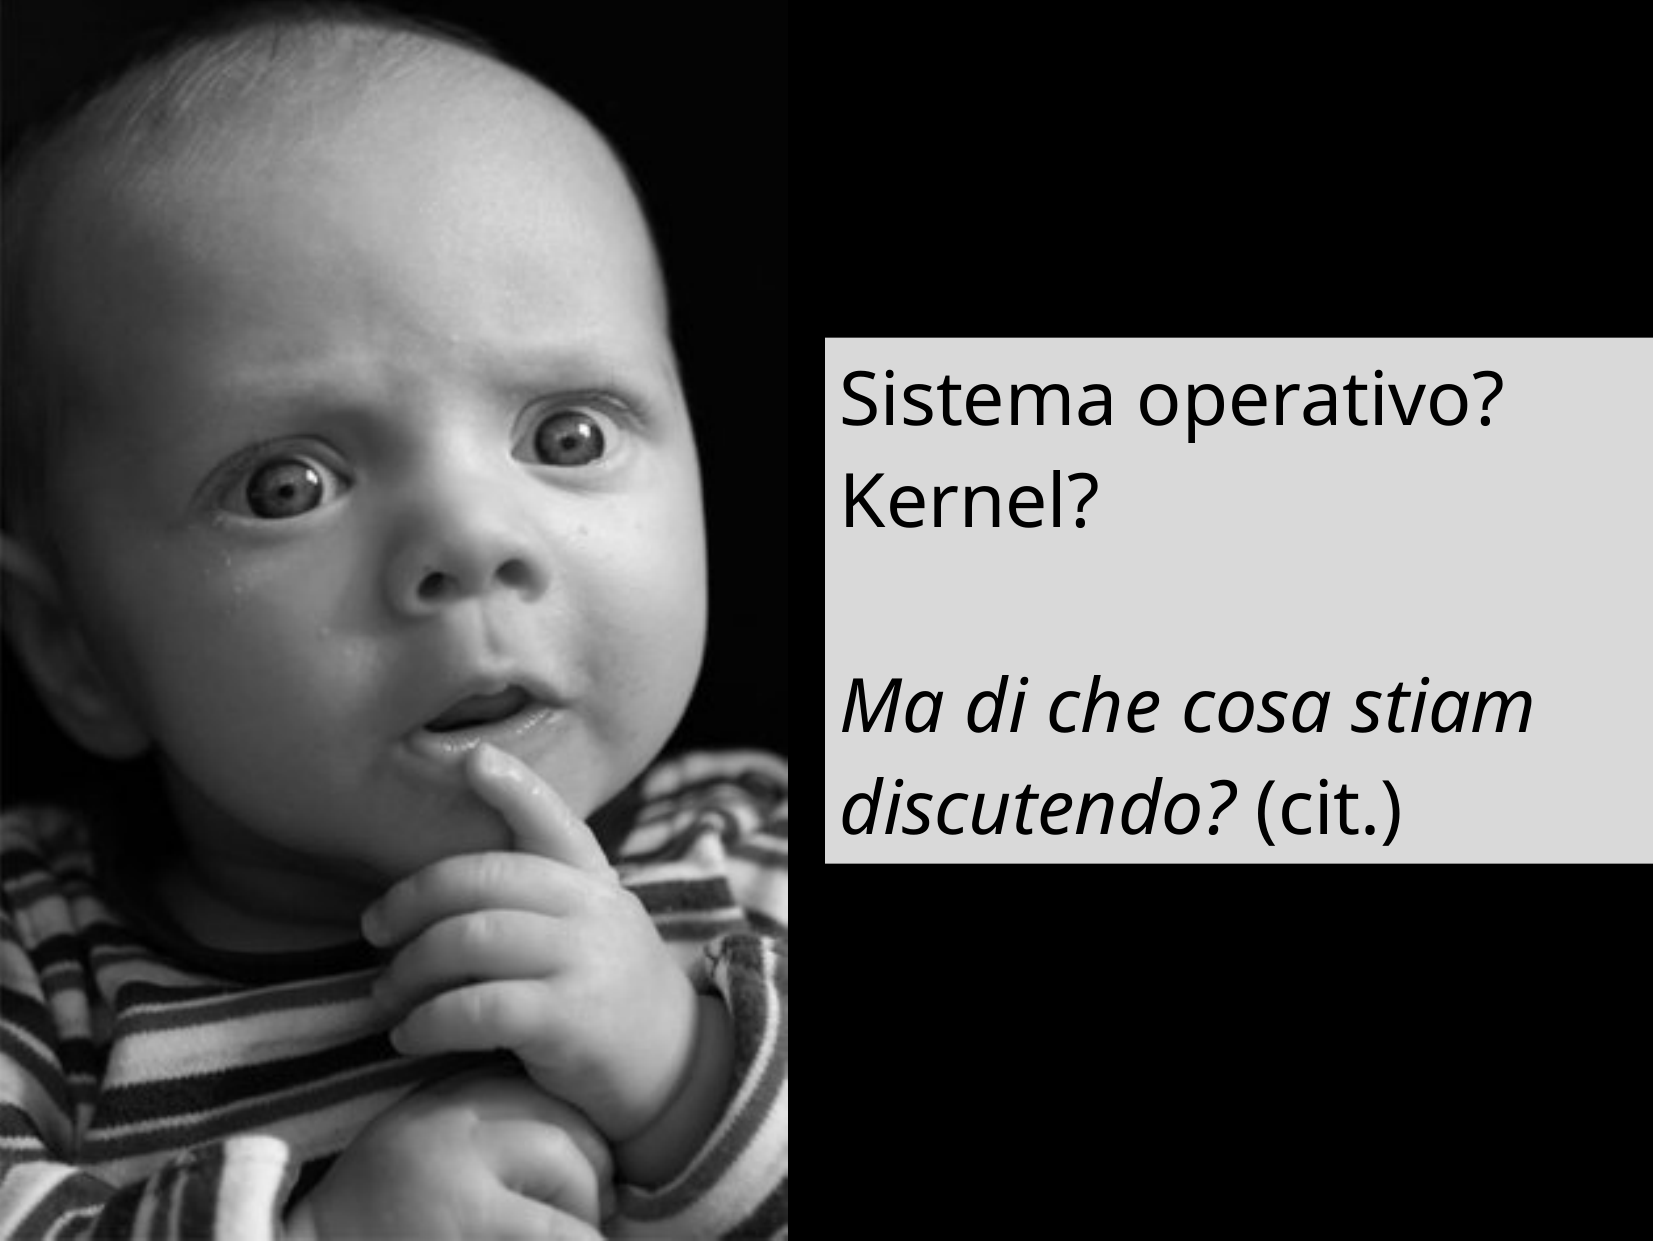

Sistema operativo?
Kernel?
Ma di che cosa stiam discutendo? (cit.)